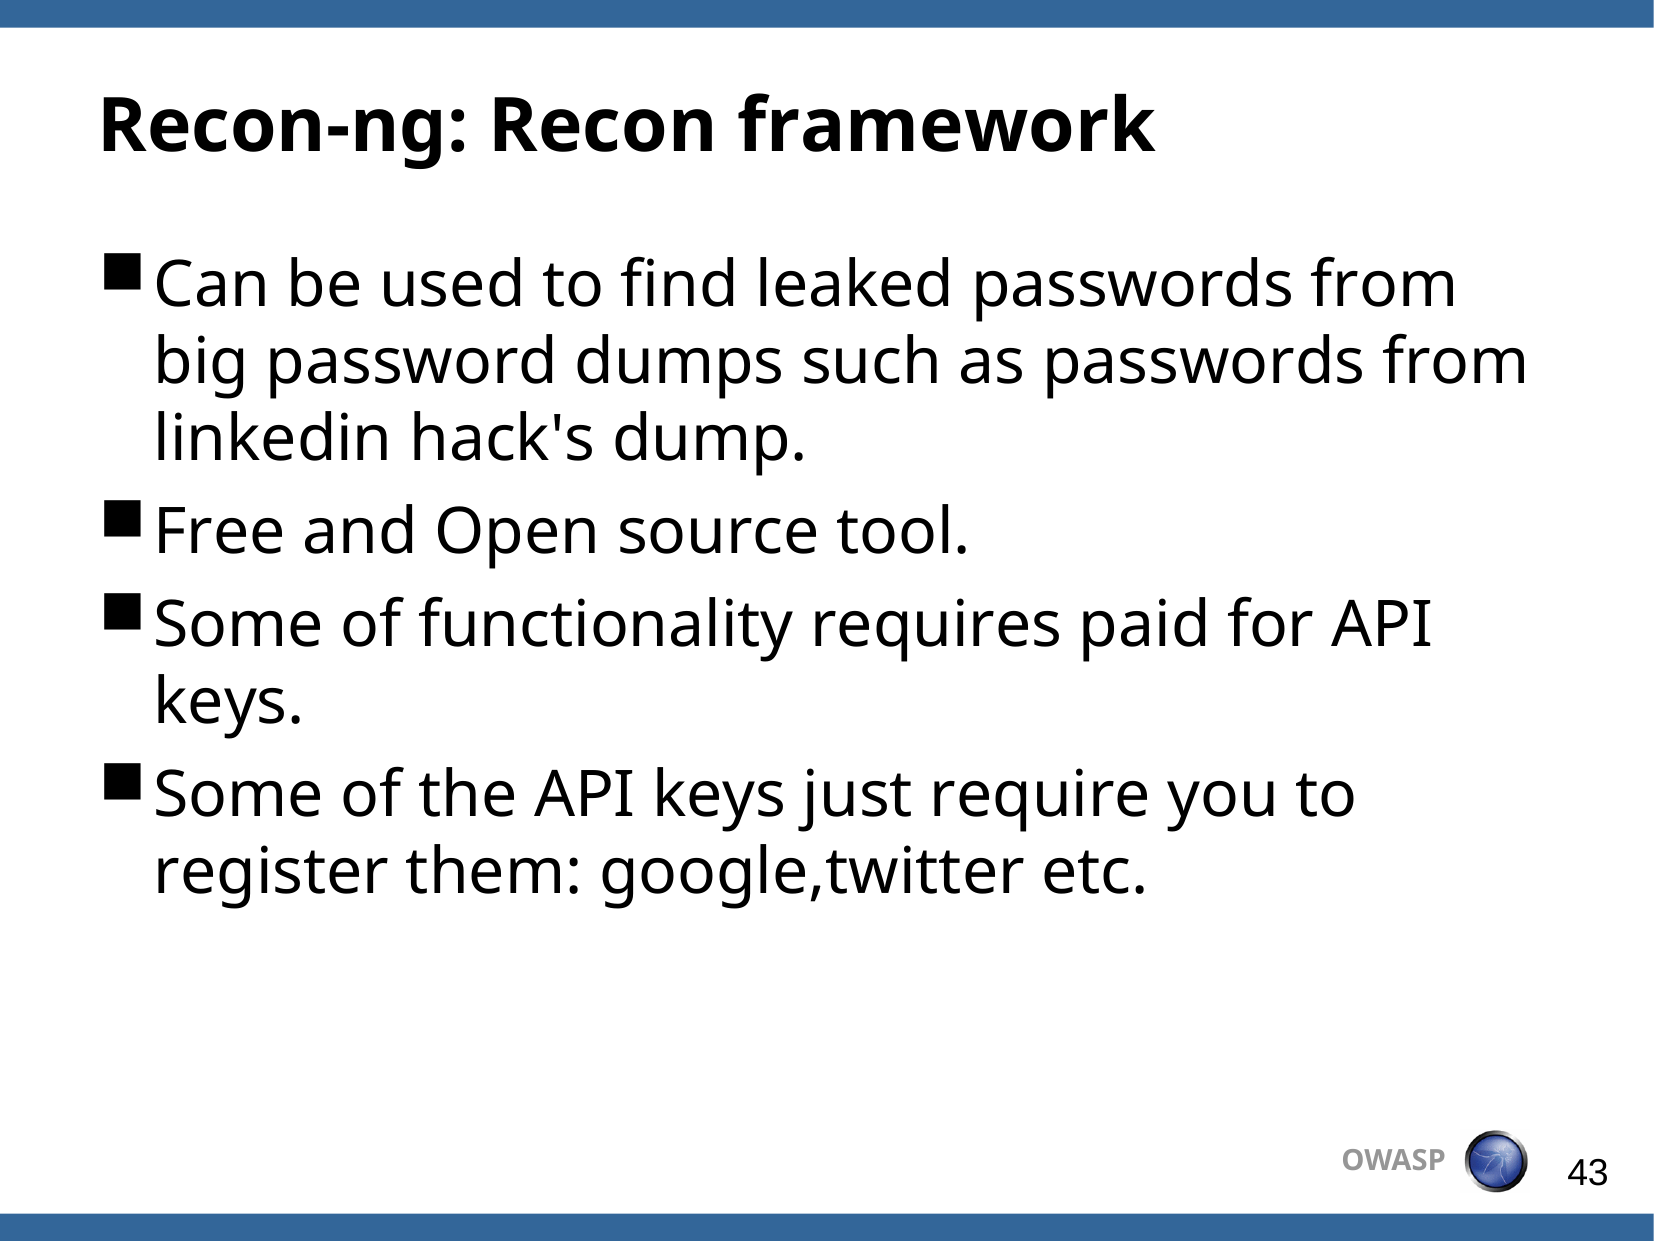

# Recon-ng: Recon framework
Can be used to find leaked passwords from big password dumps such as passwords from linkedin hack's dump.
Free and Open source tool.
Some of functionality requires paid for API keys.
Some of the API keys just require you to register them: google,twitter etc.
43